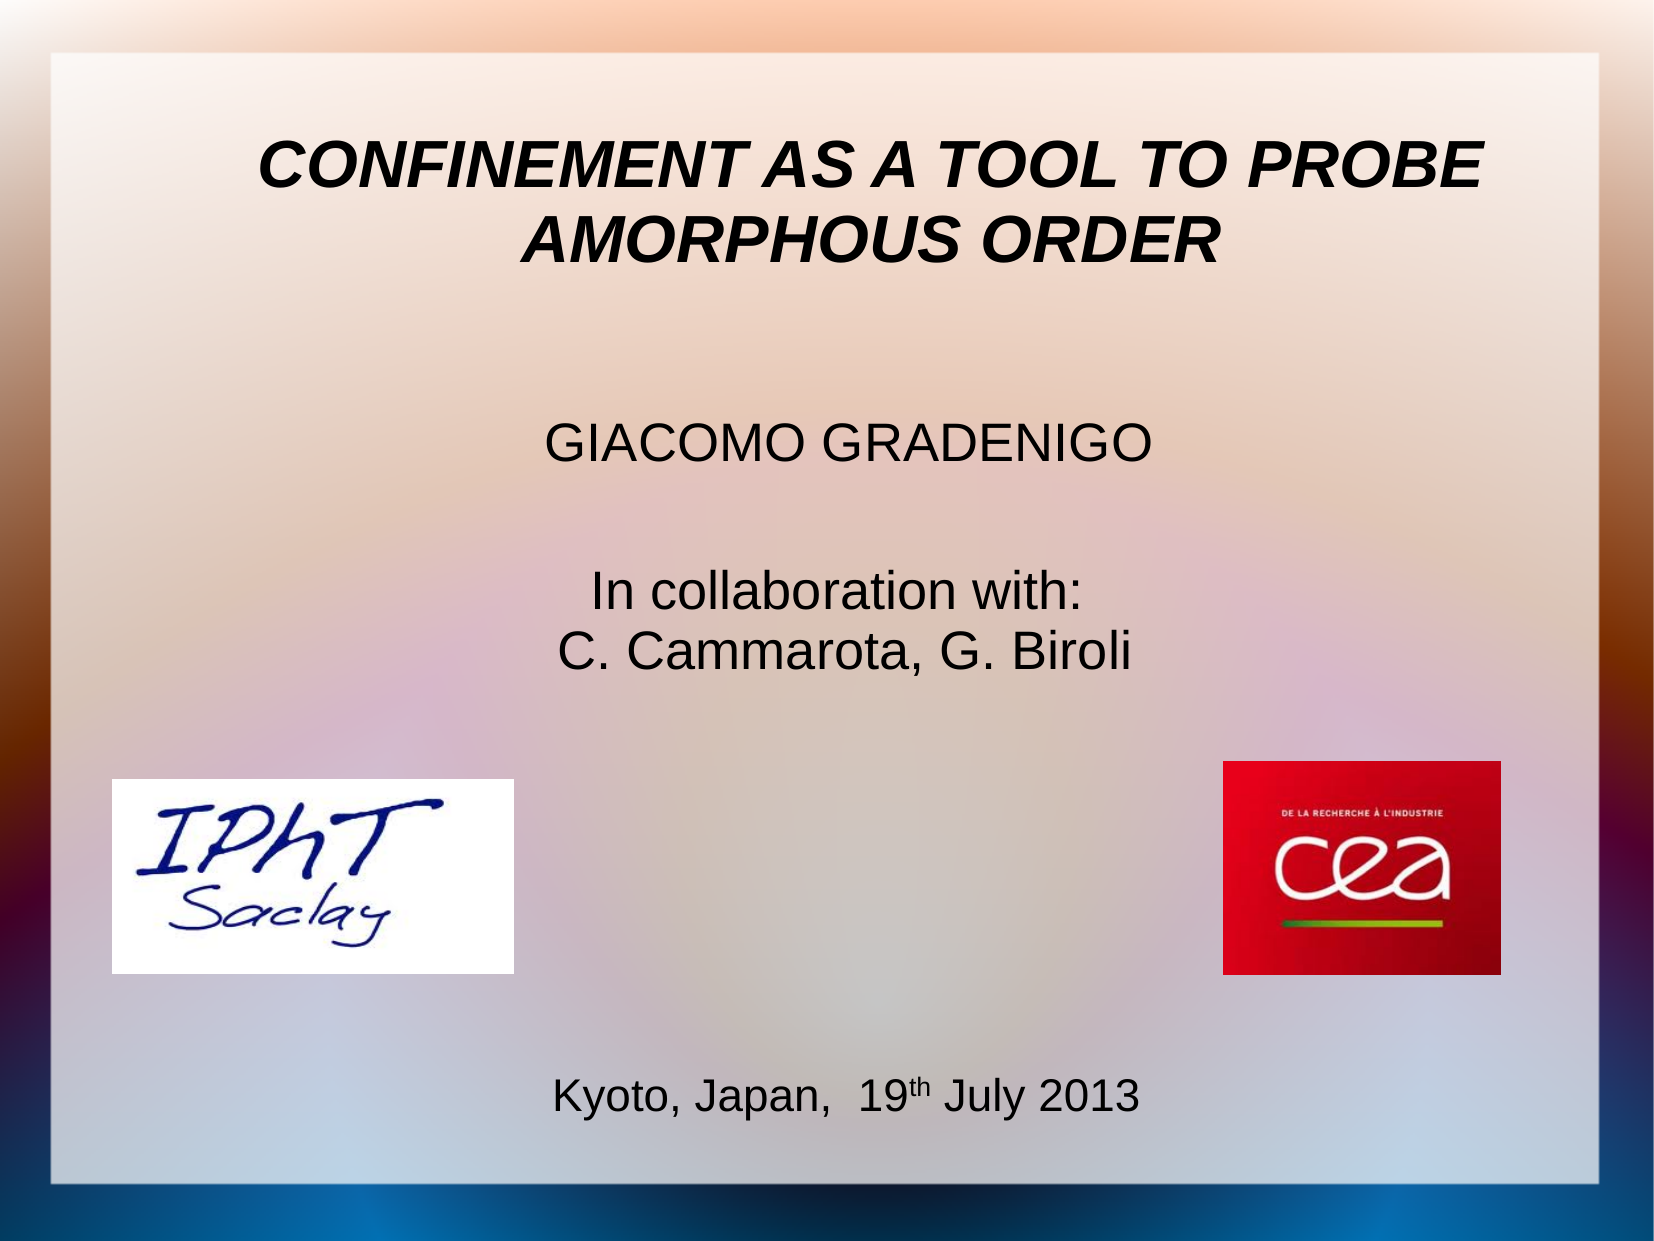

CONFINEMENT AS A TOOL TO PROBE AMORPHOUS ORDER
GIACOMO GRADENIGO
In collaboration with:
C. Cammarota, G. Biroli
Kyoto, Japan, 19th July 2013